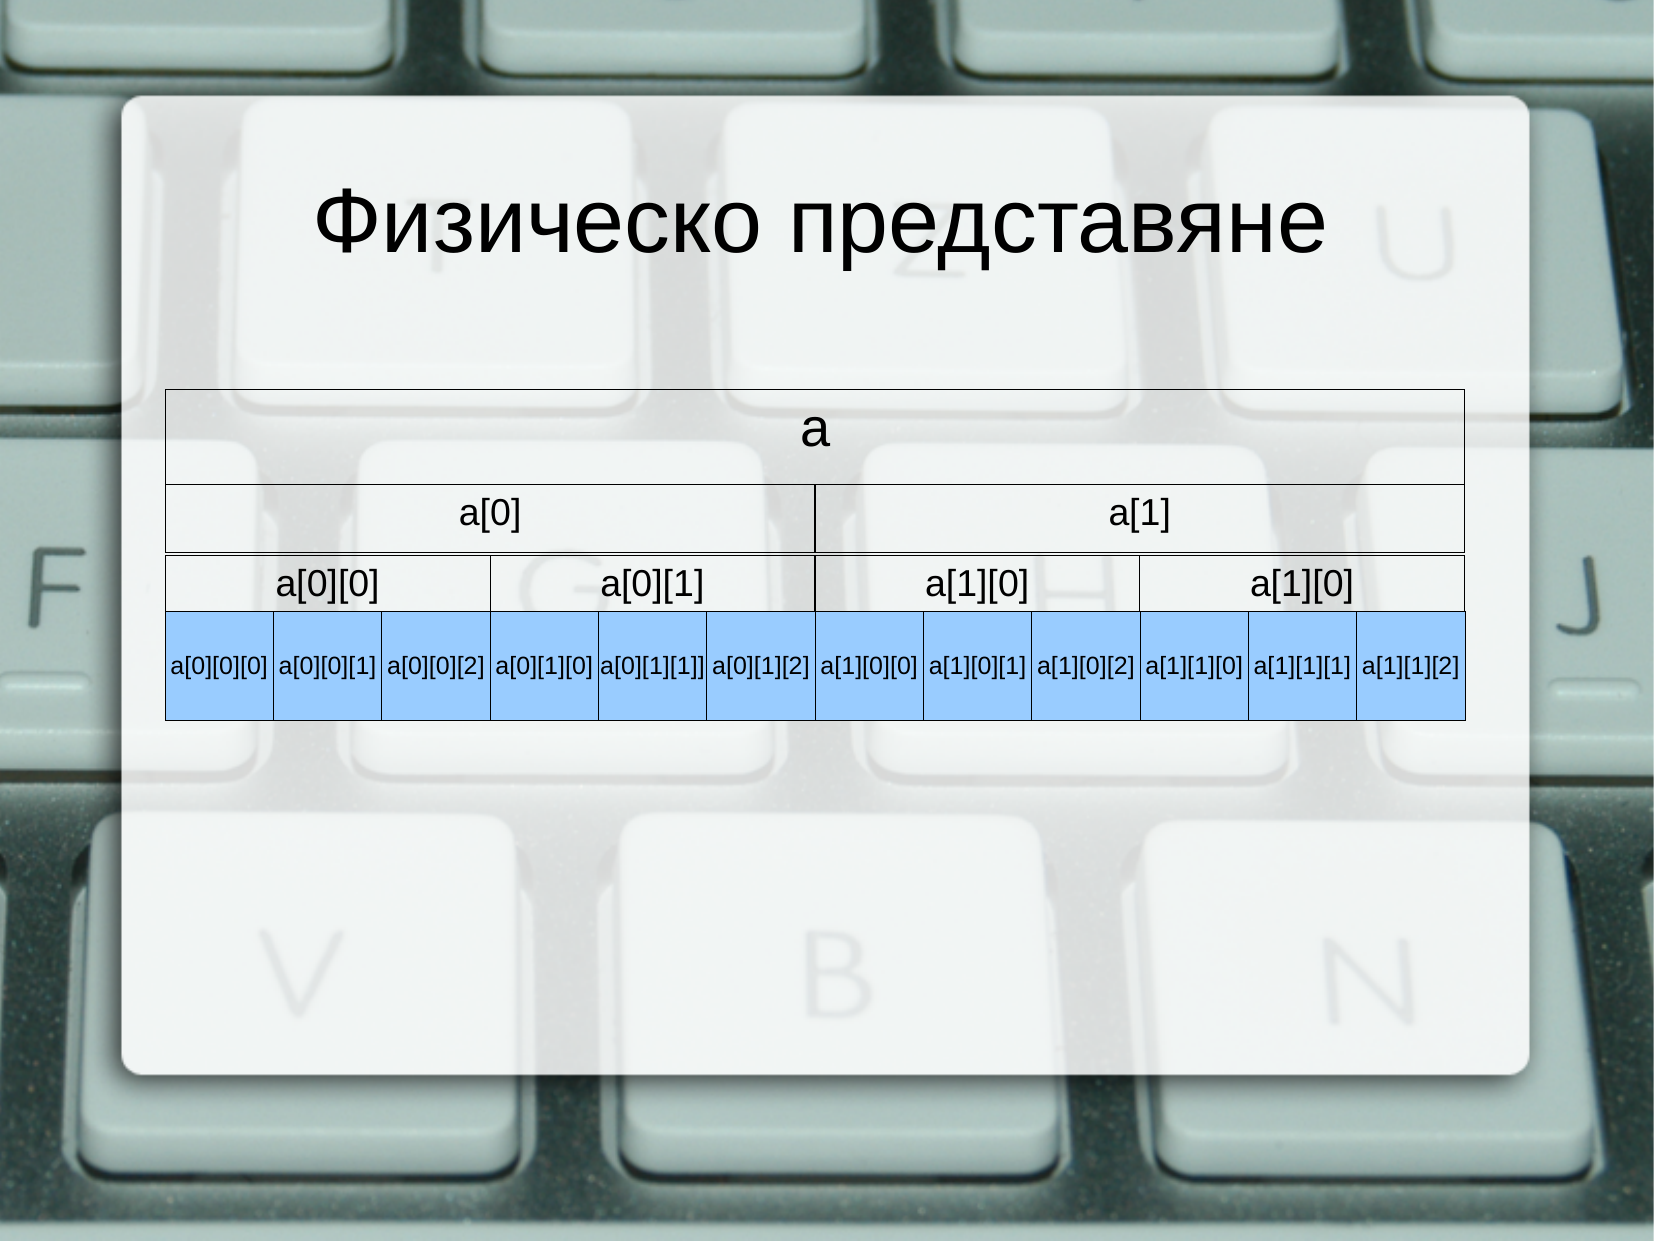

# Физическо представяне
a
a[0]
a[1]
a[0][1]
a[1][0]
a[1][0]
a[0][0]
a[1][1][2]
a[0][0][0]
a[0][0][1]
a[0][0][2]
a[0][1][0]
a[0][1][1]]
a[0][1][2]
a[1][0][0]
a[1][0][1]
a[1][0][2]
a[1][1][0]
a[1][1][1]